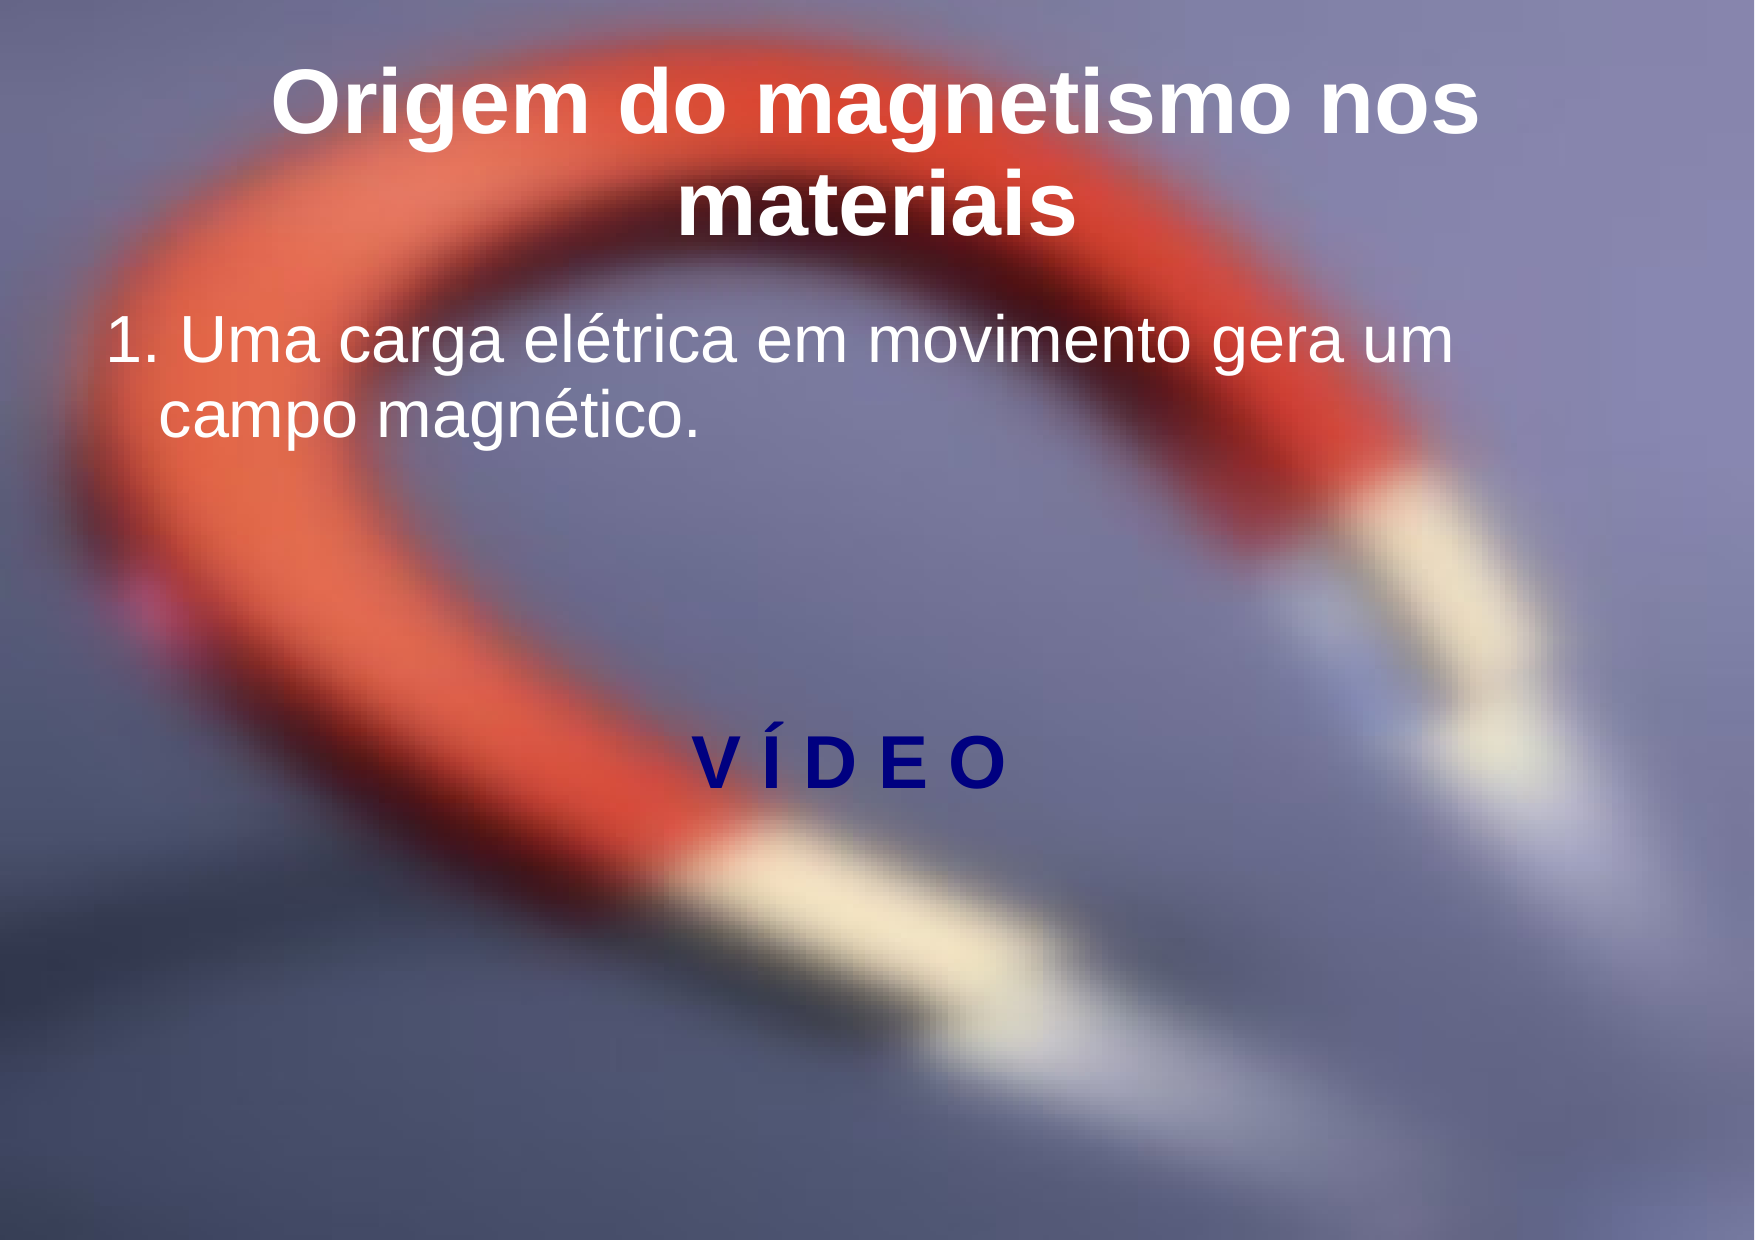

# Origem do magnetismo nos materiais
 Uma carga elétrica em movimento gera um campo magnético.
V Í D E O